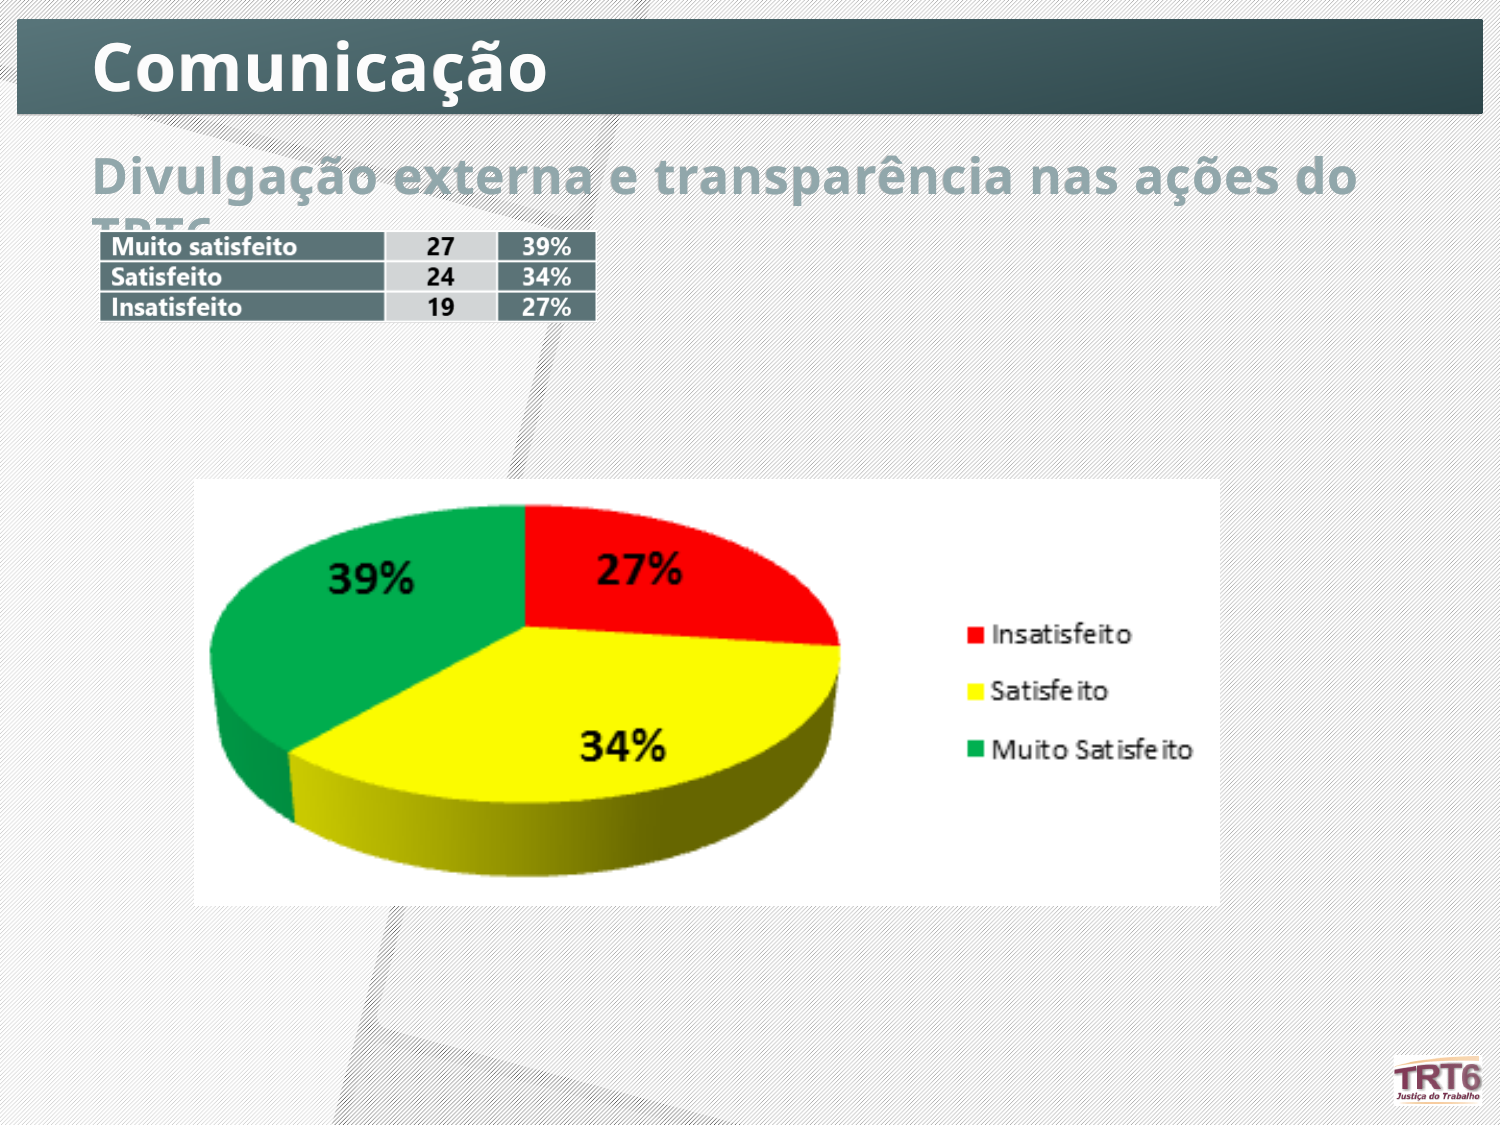

Comunicação
Divulgação externa e transparência nas ações do TRT6